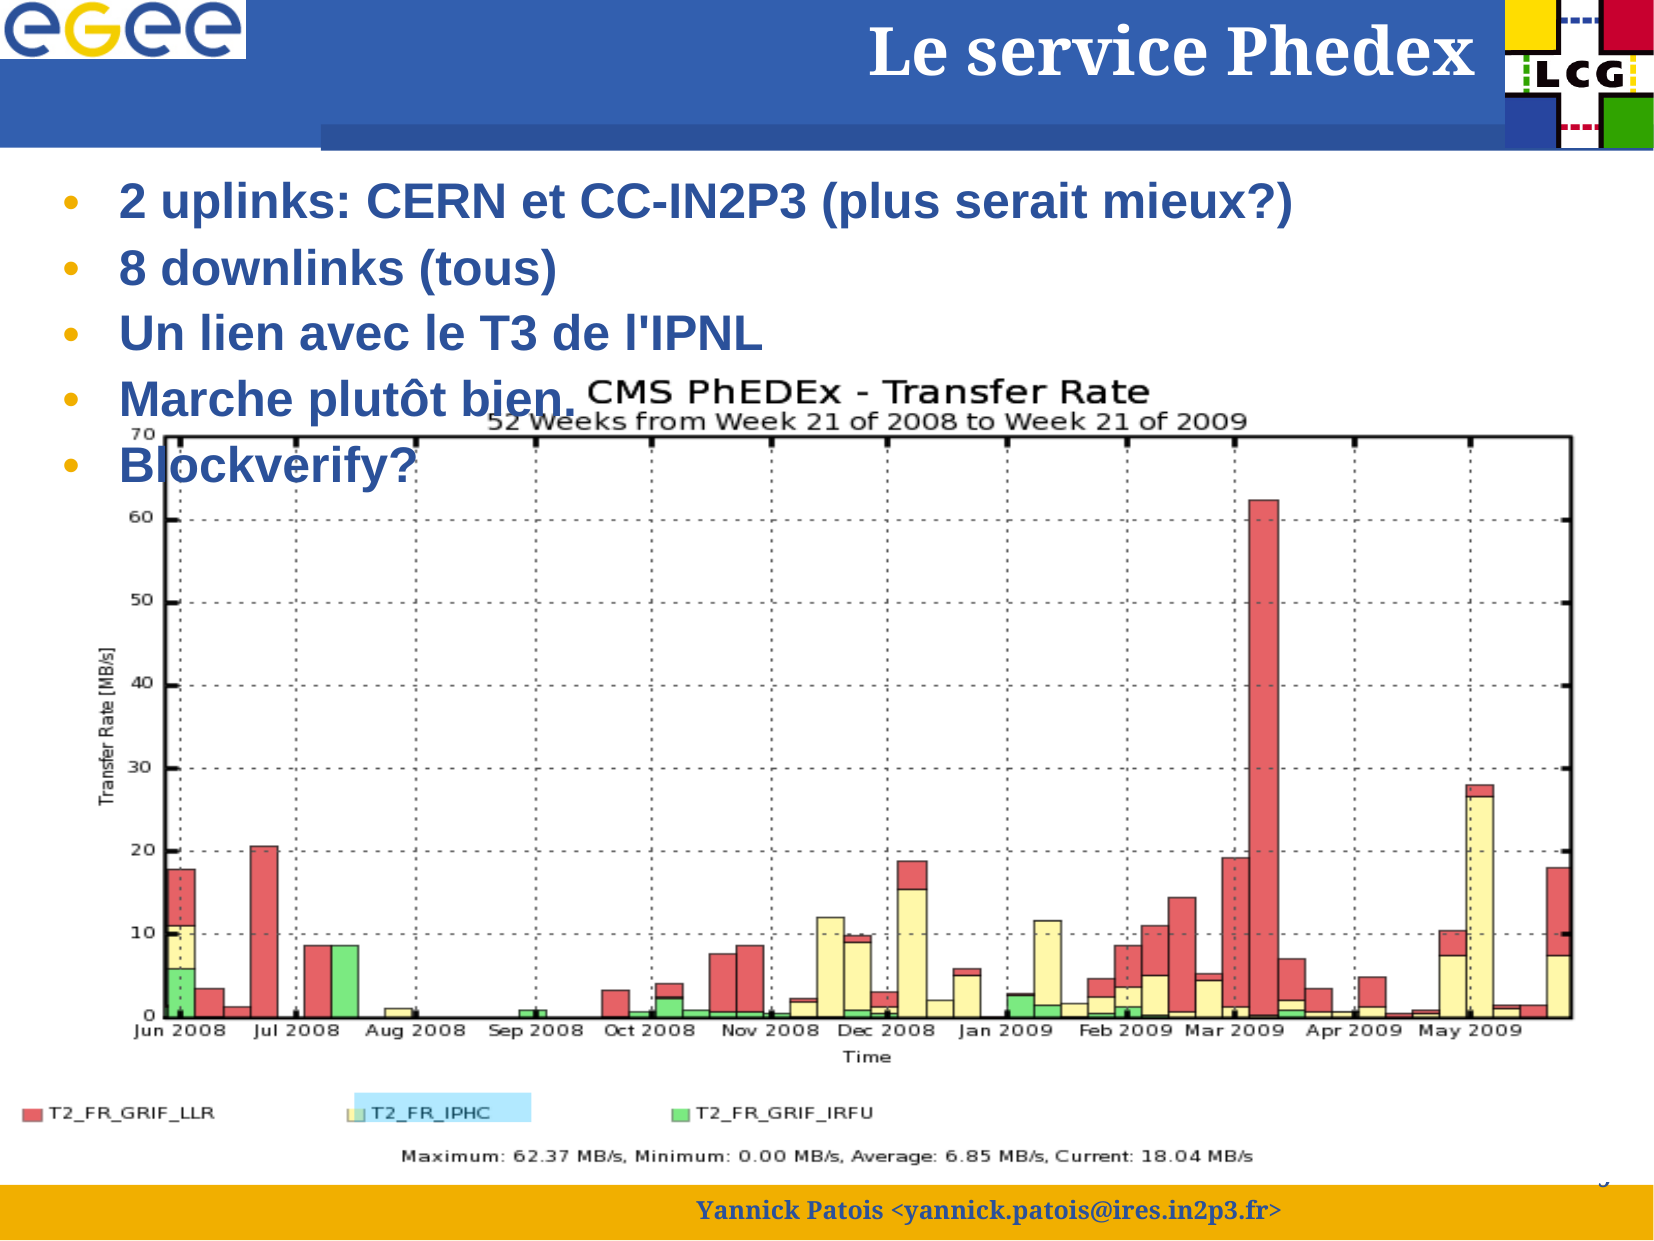

# Le service Phedex
2 uplinks: CERN et CC-IN2P3 (plus serait mieux?)
8 downlinks (tous)
Un lien avec le T3 de l'IPNL
Marche plutôt bien.
Blockverify?